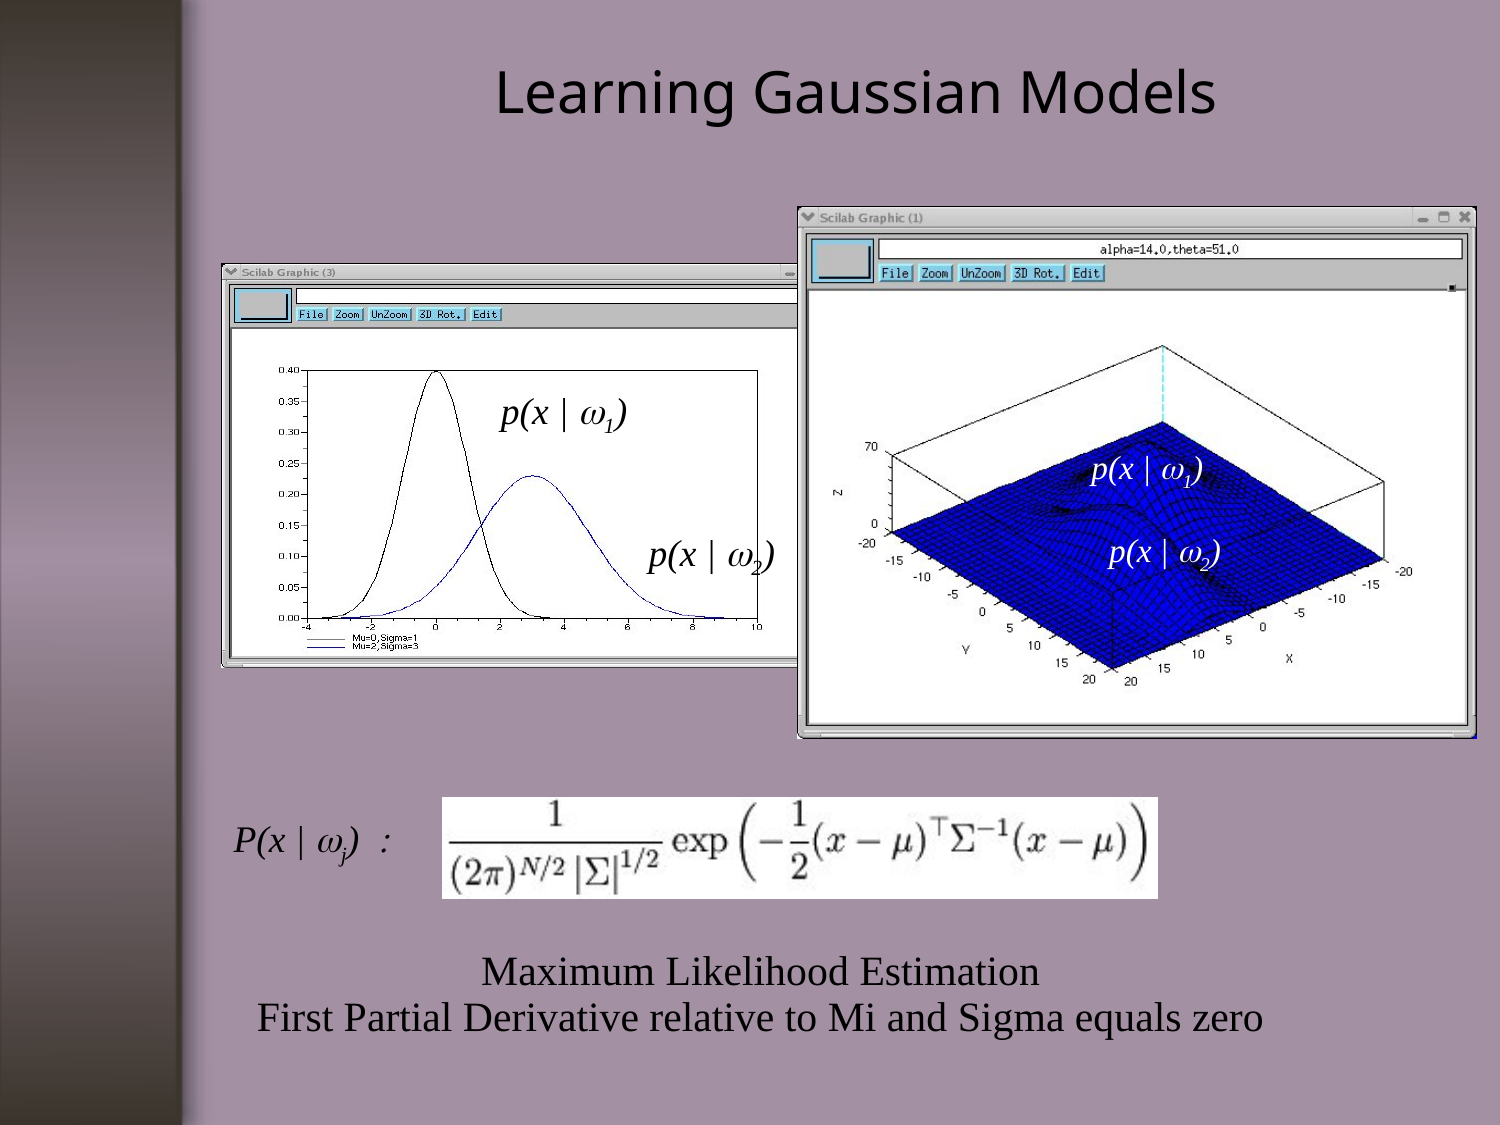

# Learning Gaussian Models
p(x | 1)
p(x | 1)
p(x | 2)
p(x | 2)
P(x | j) :
Maximum Likelihood Estimation
First Partial Derivative relative to Mi and Sigma equals zero